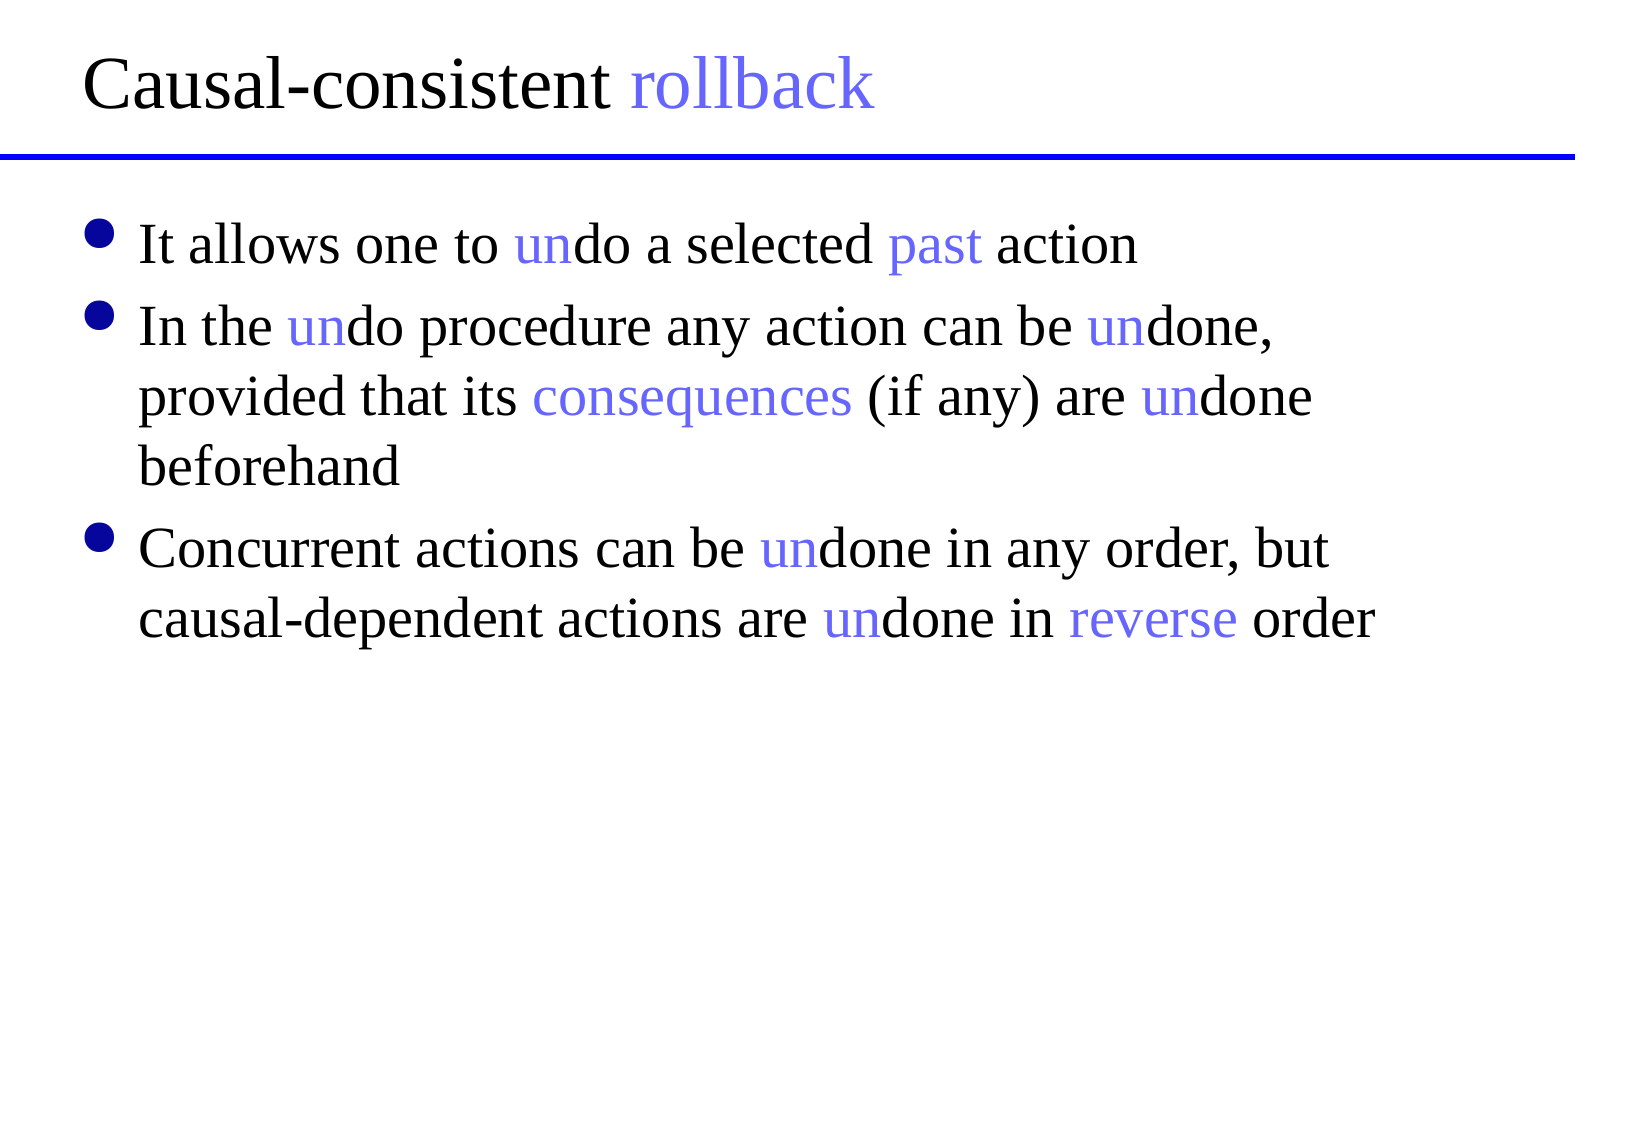

# Causal-consistent rollback
It allows one to undo a selected past action
In the undo procedure any action can be undone, provided that its consequences (if any) are undone beforehand
Concurrent actions can be undone in any order, but causal-dependent actions are undone in reverse order